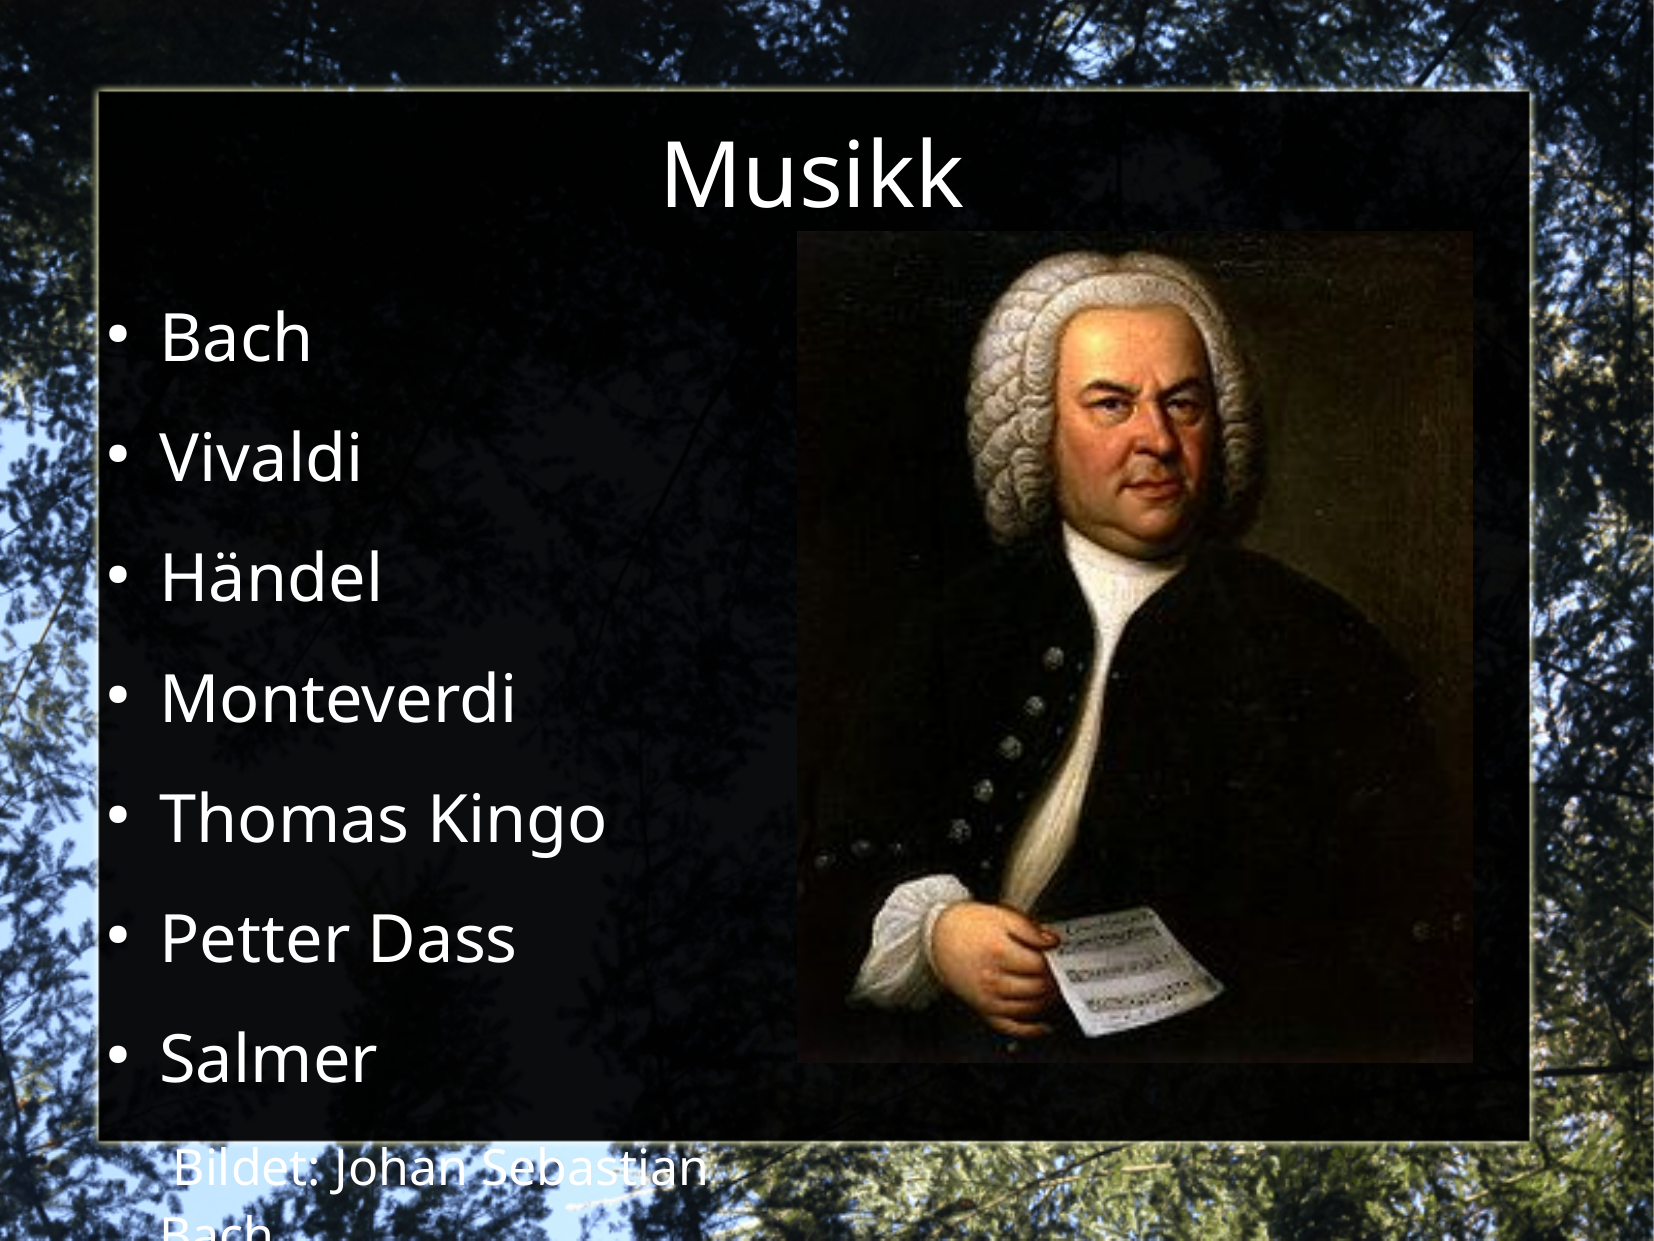

# Musikk
Bach
Vivaldi
Händel
Monteverdi
Thomas Kingo
Petter Dass
Salmer
 Bildet: Johan Sebastian Bach